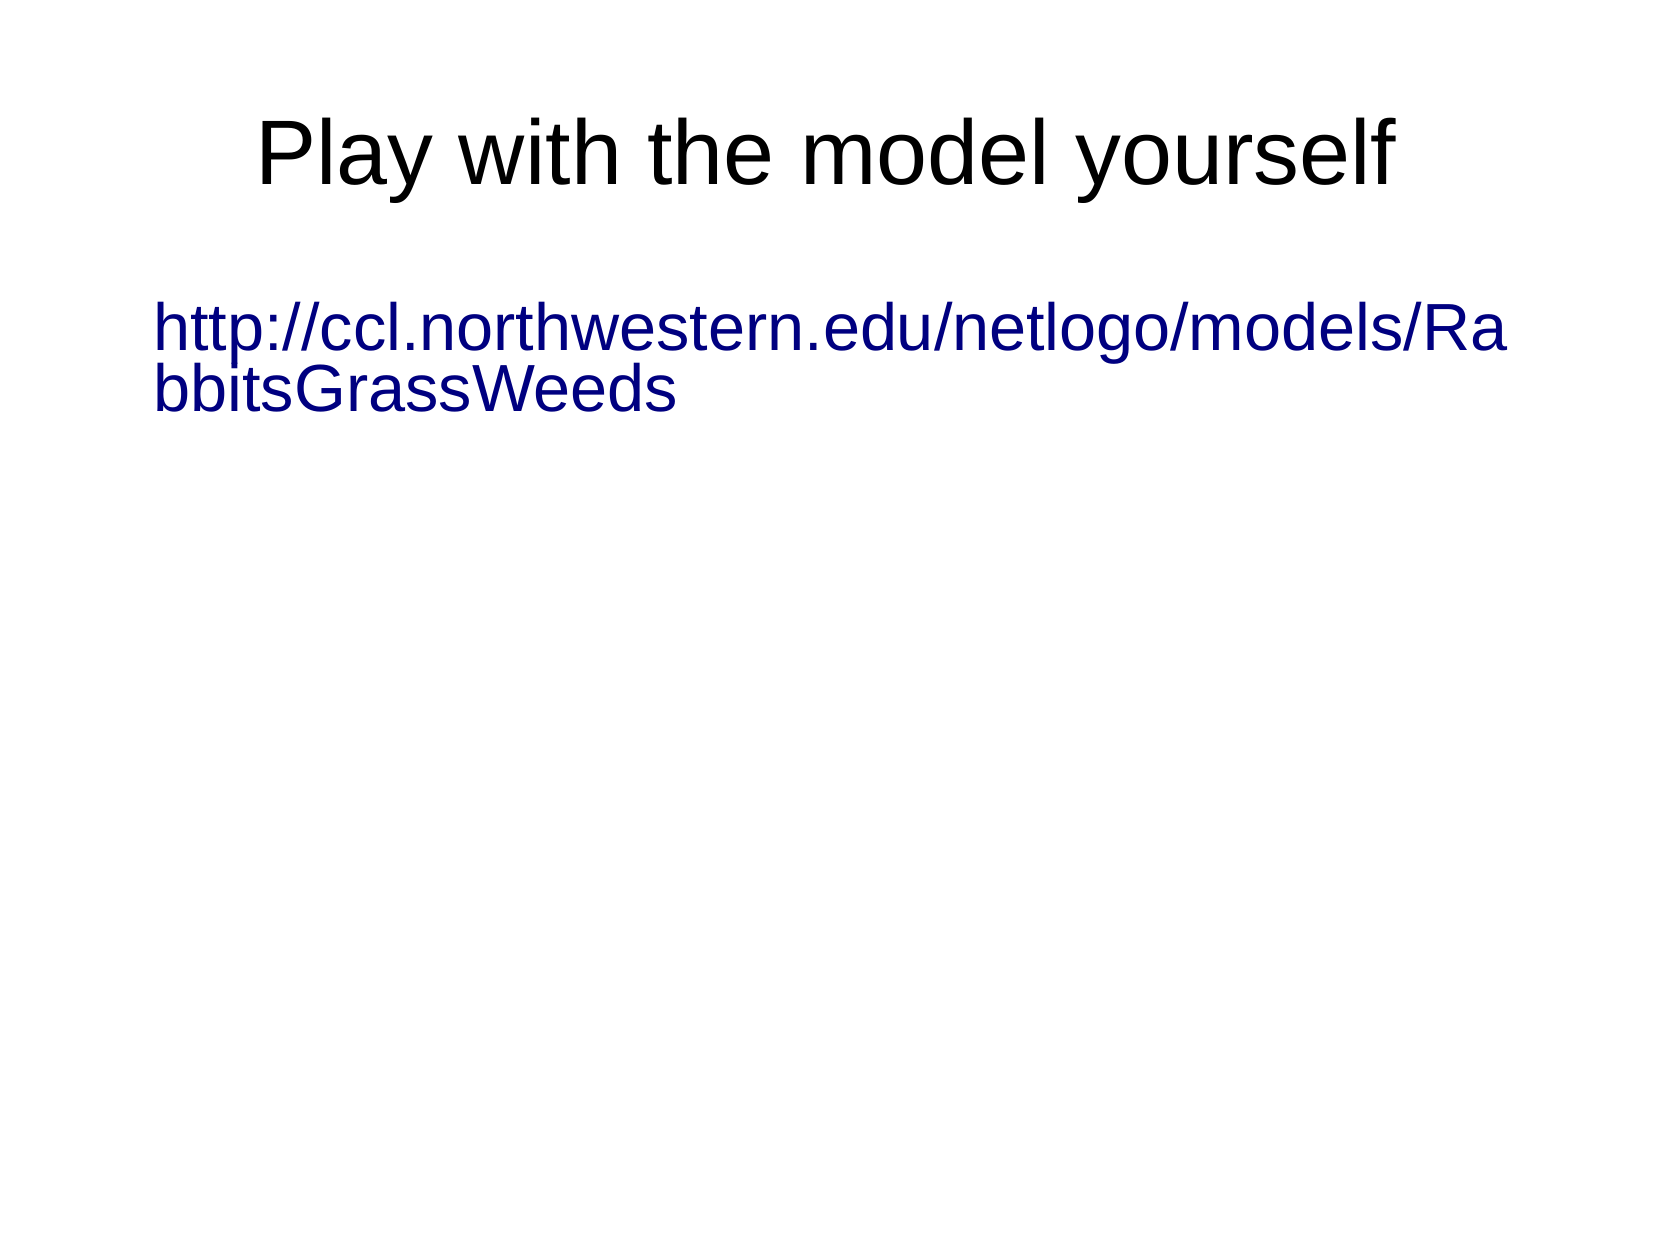

# Play with the model yourself
http://ccl.northwestern.edu/netlogo/models/RabbitsGrassWeeds